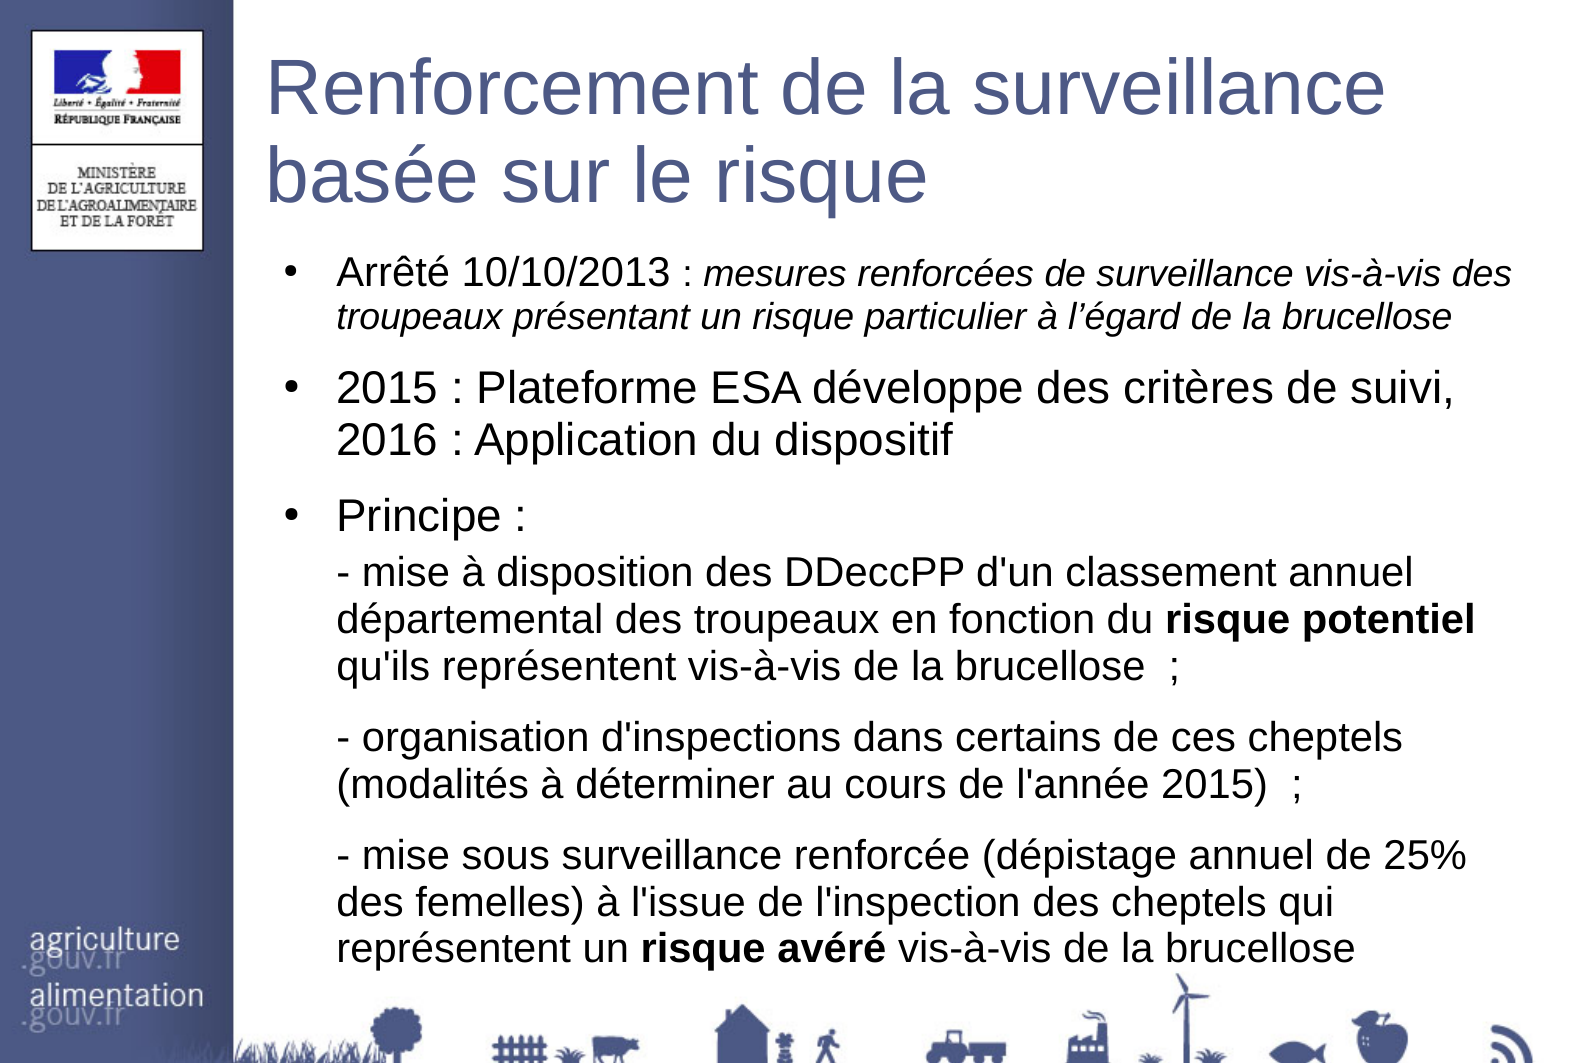

# Renforcement de la surveillance basée sur le risque
Arrêté 10/10/2013 : mesures renforcées de surveillance vis-à-vis des troupeaux présentant un risque particulier à l’égard de la brucellose
2015 : Plateforme ESA développe des critères de suivi,
2016 : Application du dispositif
Principe :
- mise à disposition des DDeccPP d'un classement annuel départemental des troupeaux en fonction du risque potentiel qu'ils représentent vis-à-vis de la brucellose  ;
- organisation d'inspections dans certains de ces cheptels (modalités à déterminer au cours de l'année 2015)  ;
- mise sous surveillance renforcée (dépistage annuel de 25% des femelles) à l'issue de l'inspection des cheptels qui représentent un risque avéré vis-à-vis de la brucellose